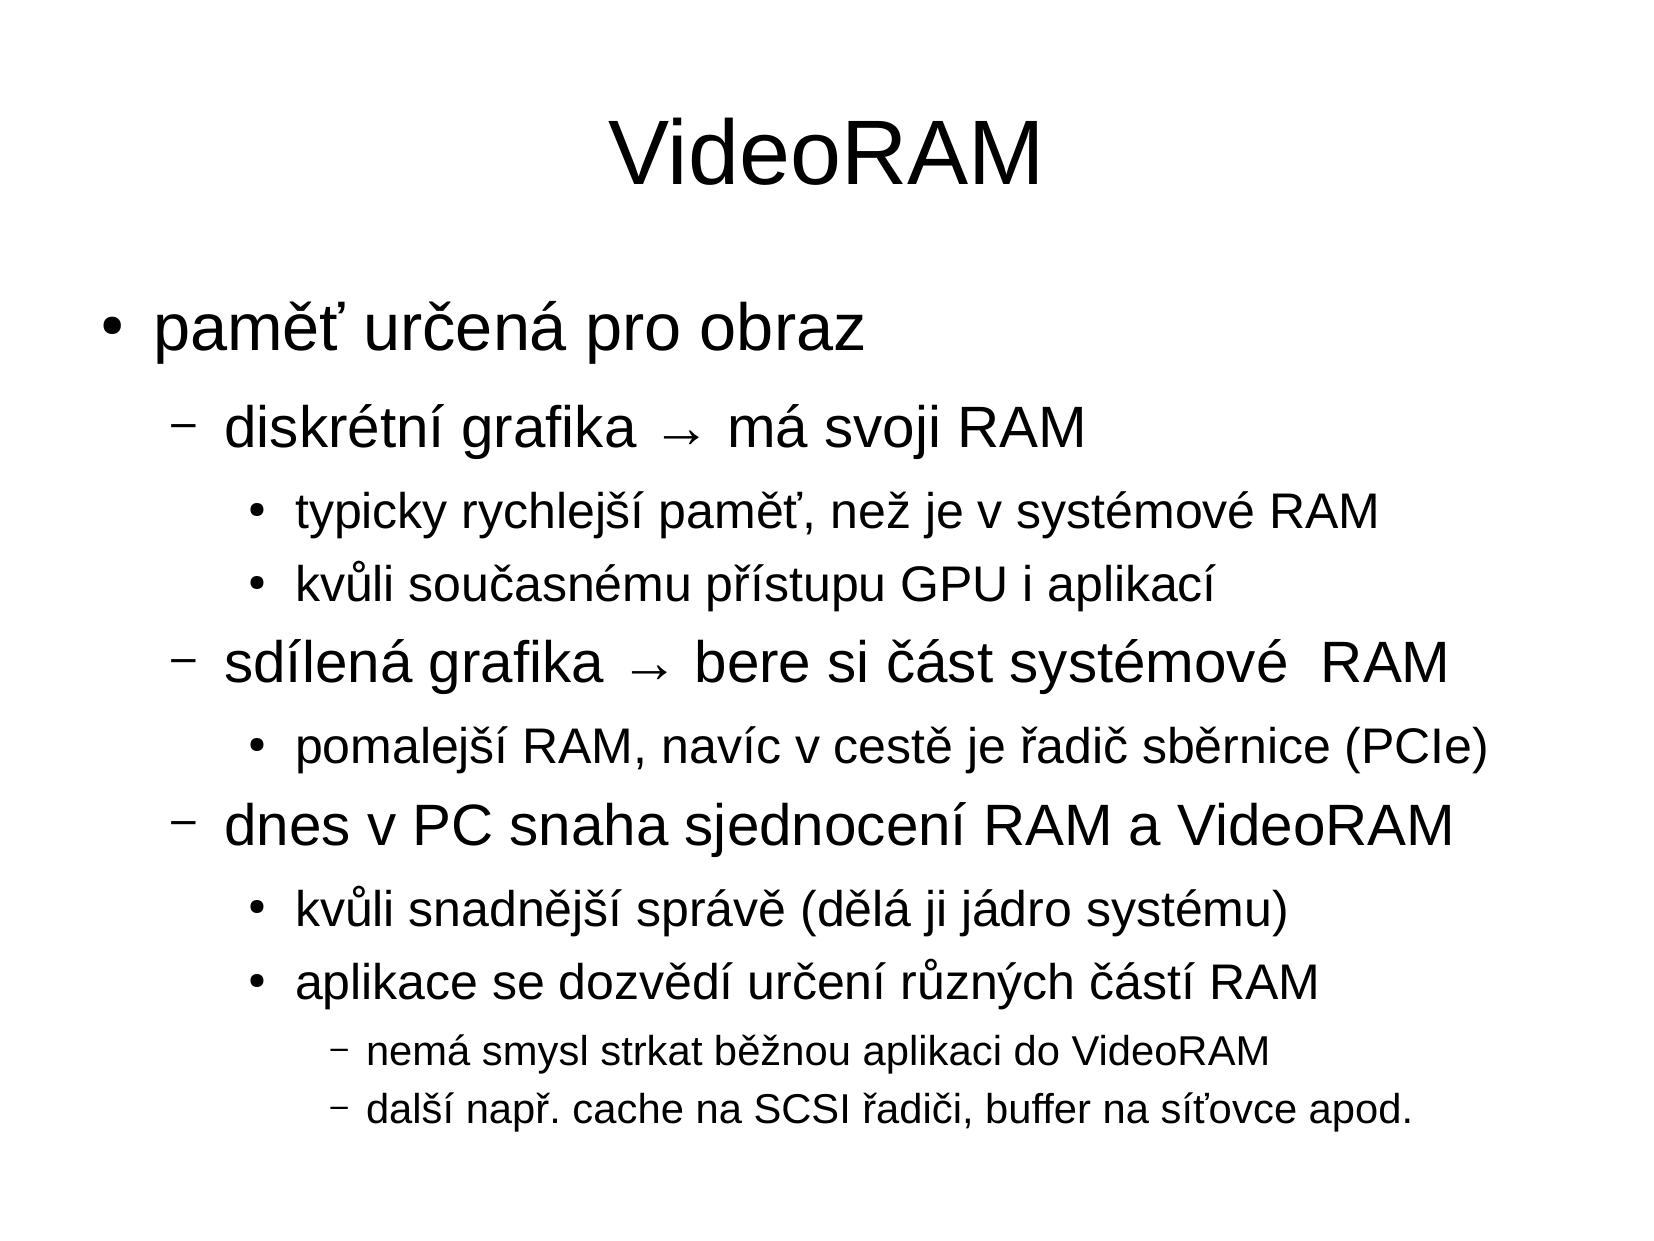

# VideoRAM
paměť určená pro obraz
diskrétní grafika → má svoji RAM
typicky rychlejší paměť, než je v systémové RAM
kvůli současnému přístupu GPU i aplikací
sdílená grafika → bere si část systémové RAM
pomalejší RAM, navíc v cestě je řadič sběrnice (PCIe)
dnes v PC snaha sjednocení RAM a VideoRAM
kvůli snadnější správě (dělá ji jádro systému)
aplikace se dozvědí určení různých částí RAM
nemá smysl strkat běžnou aplikaci do VideoRAM
další např. cache na SCSI řadiči, buffer na síťovce apod.